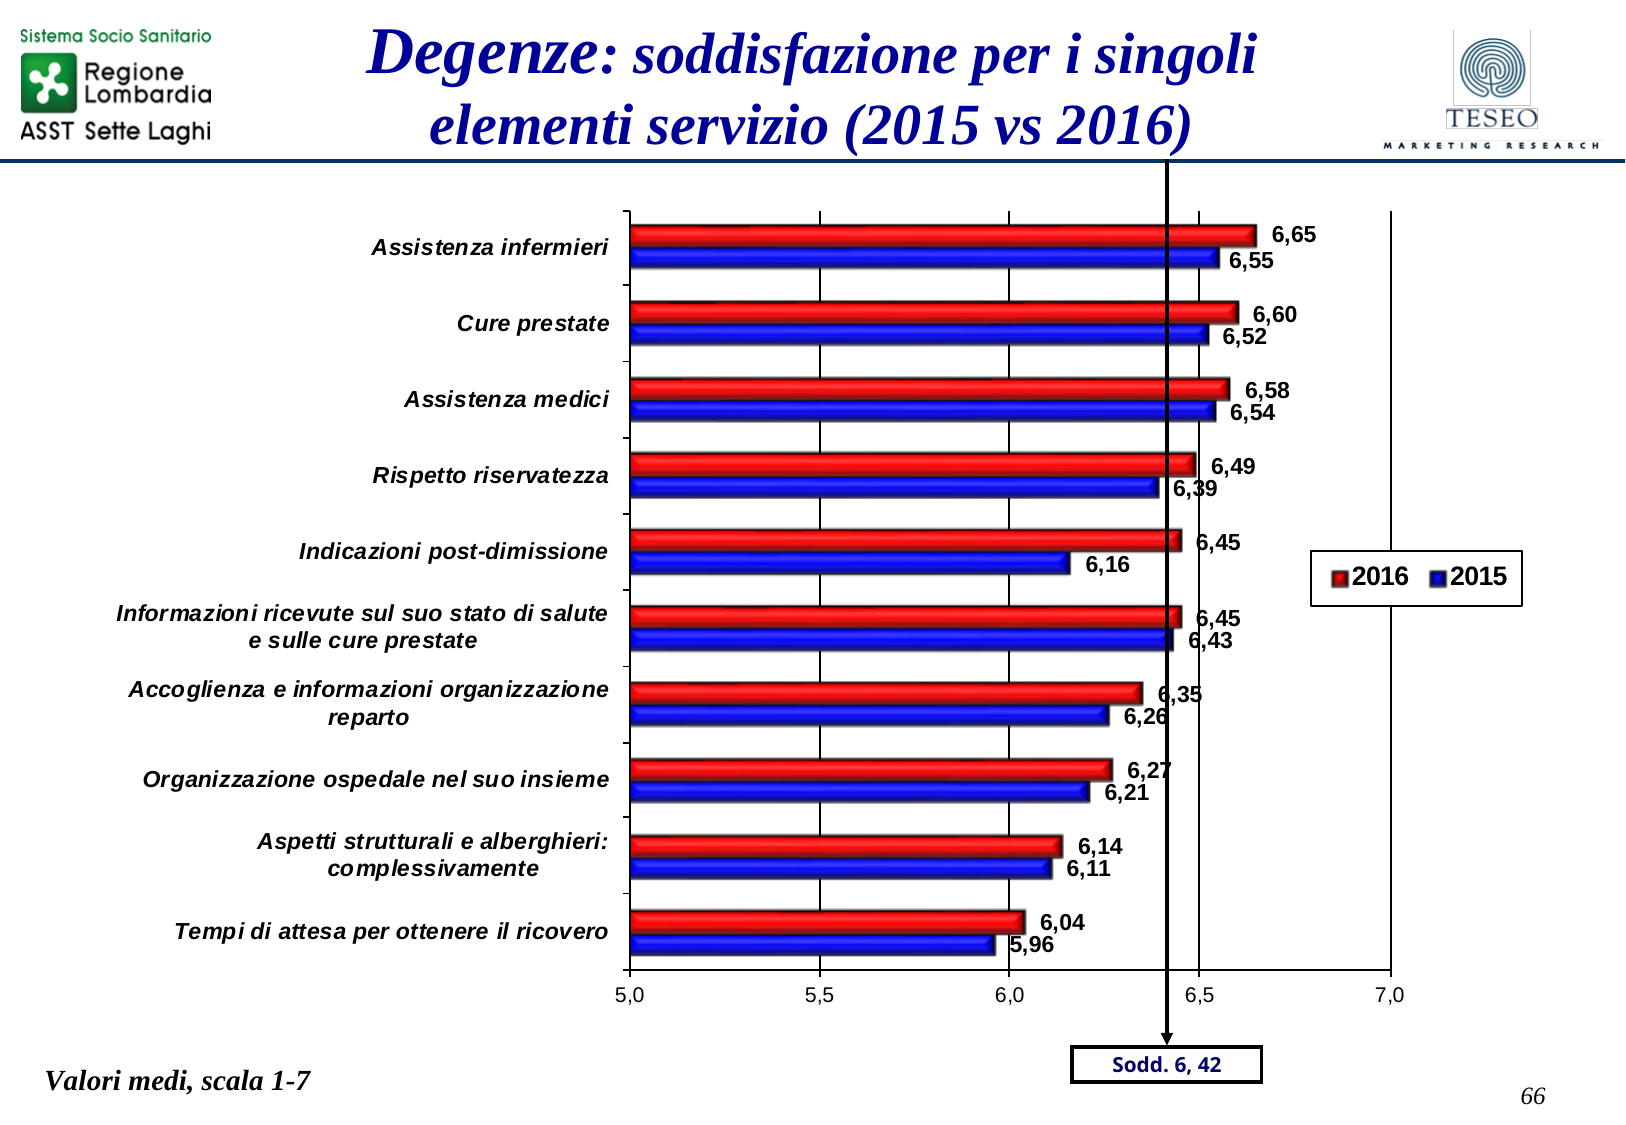

Degenze: soddisfazione per i singoli elementi servizio (2015 vs 2016)
Sodd. 6, 42
Valori medi, scala 1-7